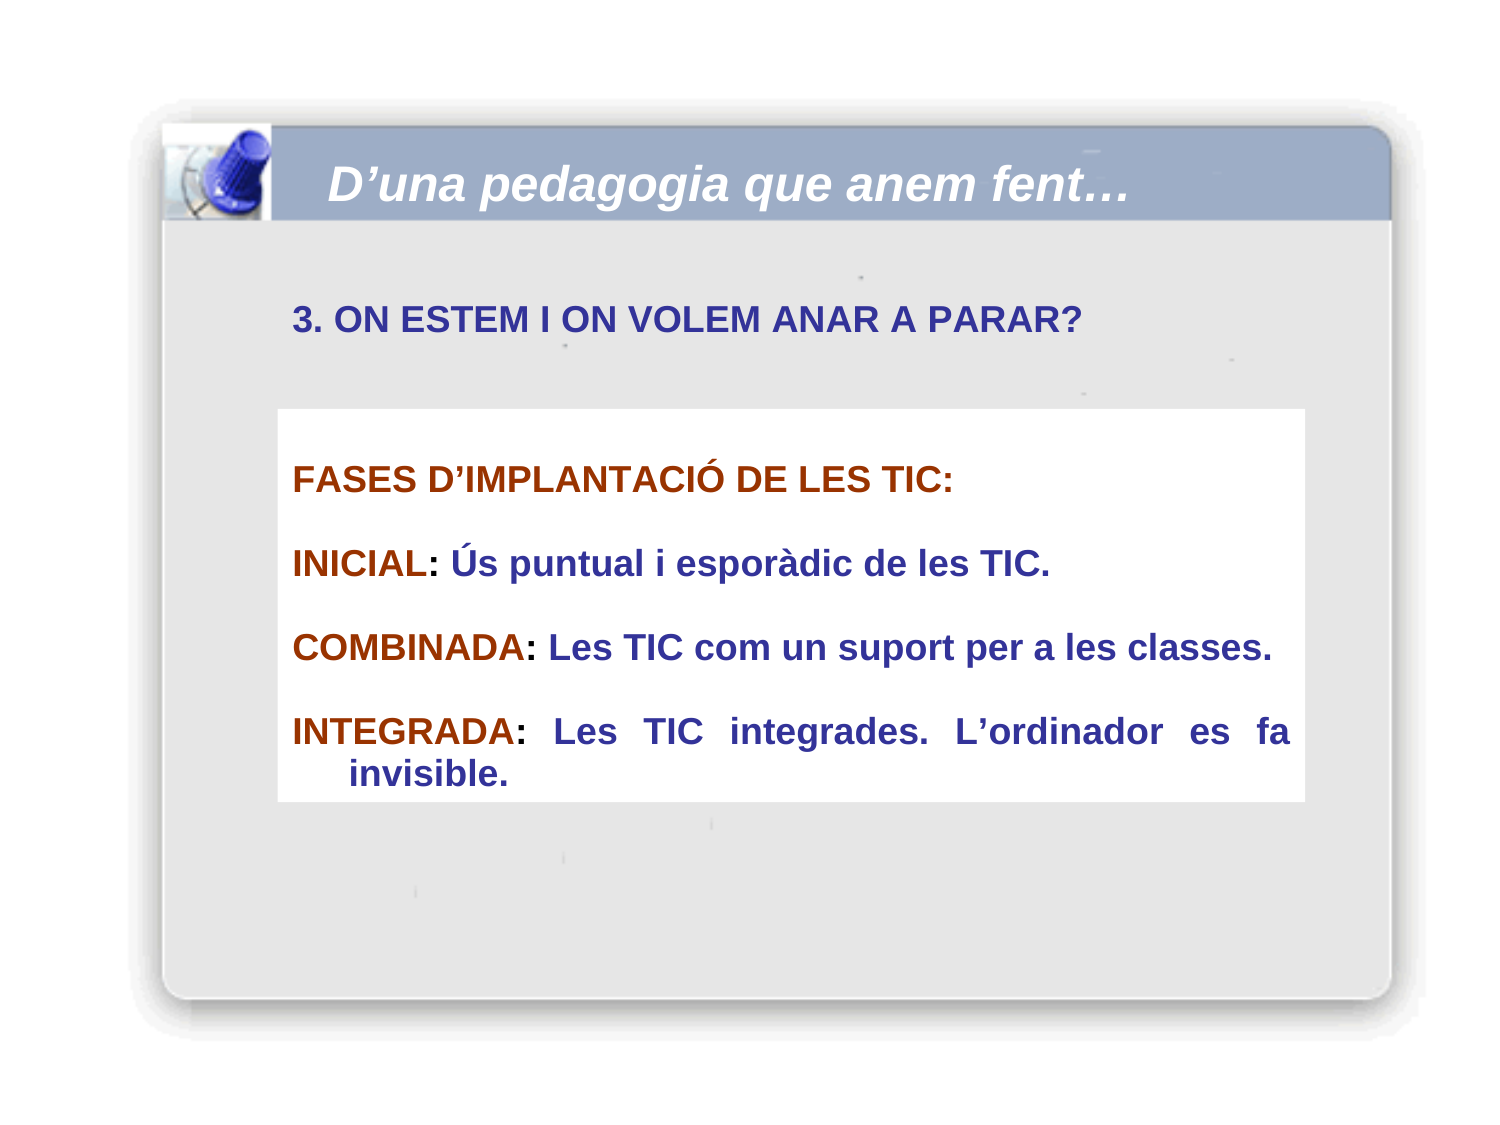

D’una pedagogia que anem fent…
3. ON ESTEM I ON VOLEM ANAR A PARAR?
FASES D’IMPLANTACIÓ DE LES TIC:
INICIAL: Ús puntual i esporàdic de les TIC.
COMBINADA: Les TIC com un suport per a les classes.
INTEGRADA: Les TIC integrades. L’ordinador es fa invisible.